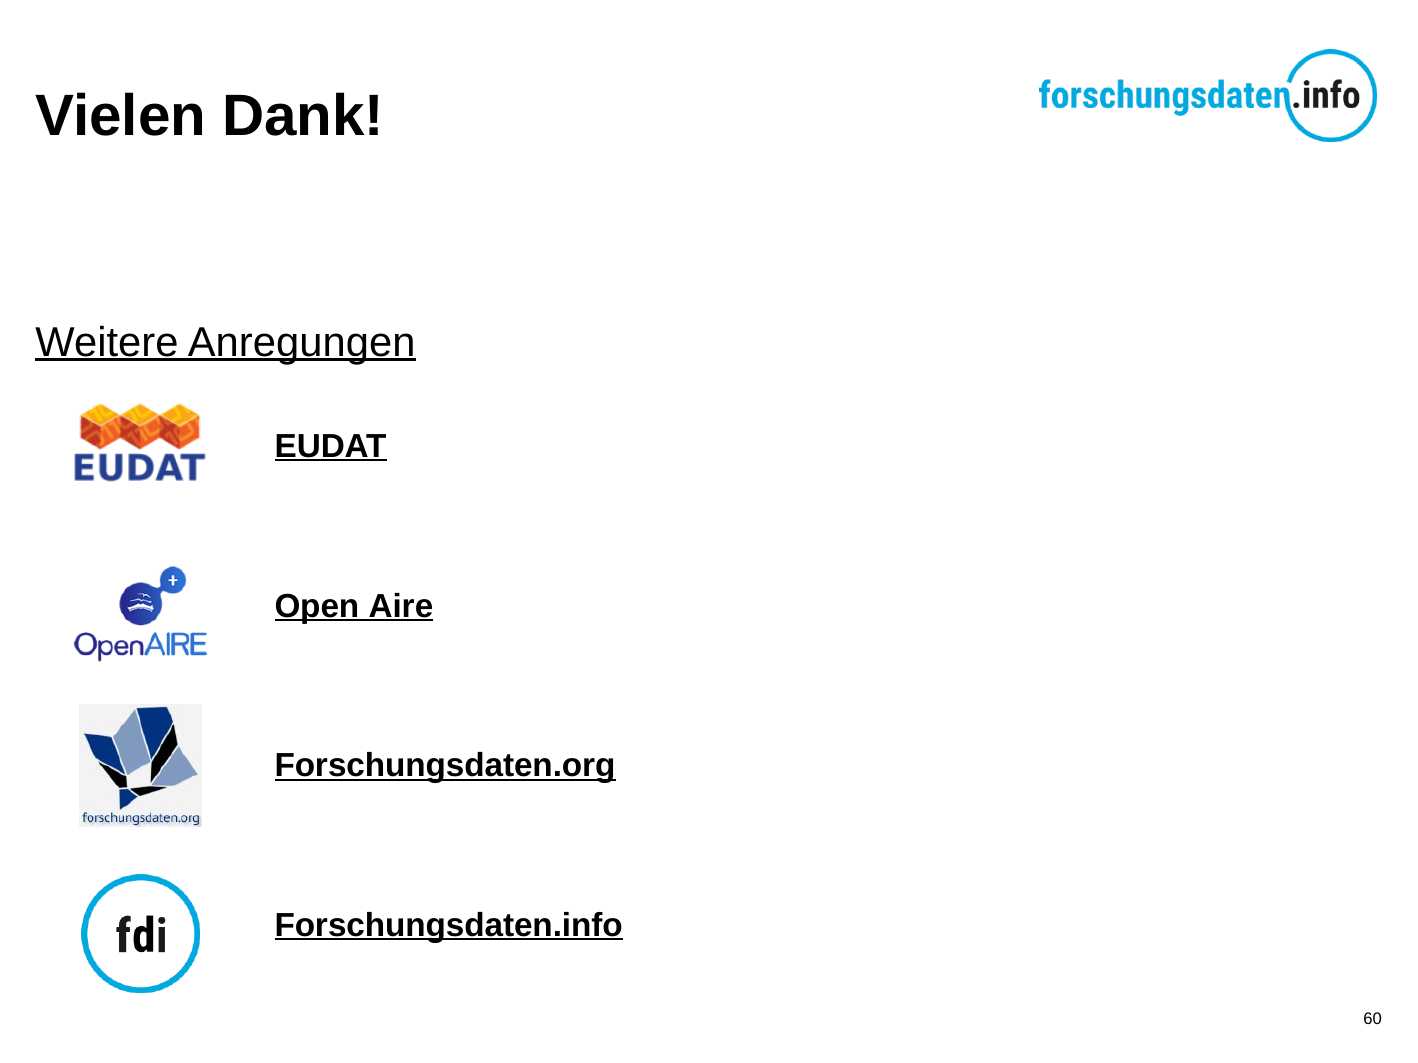

# Vielen Dank!
Weitere Anregungen
EUDAT
Open Aire
Forschungsdaten.org
Forschungsdaten.info